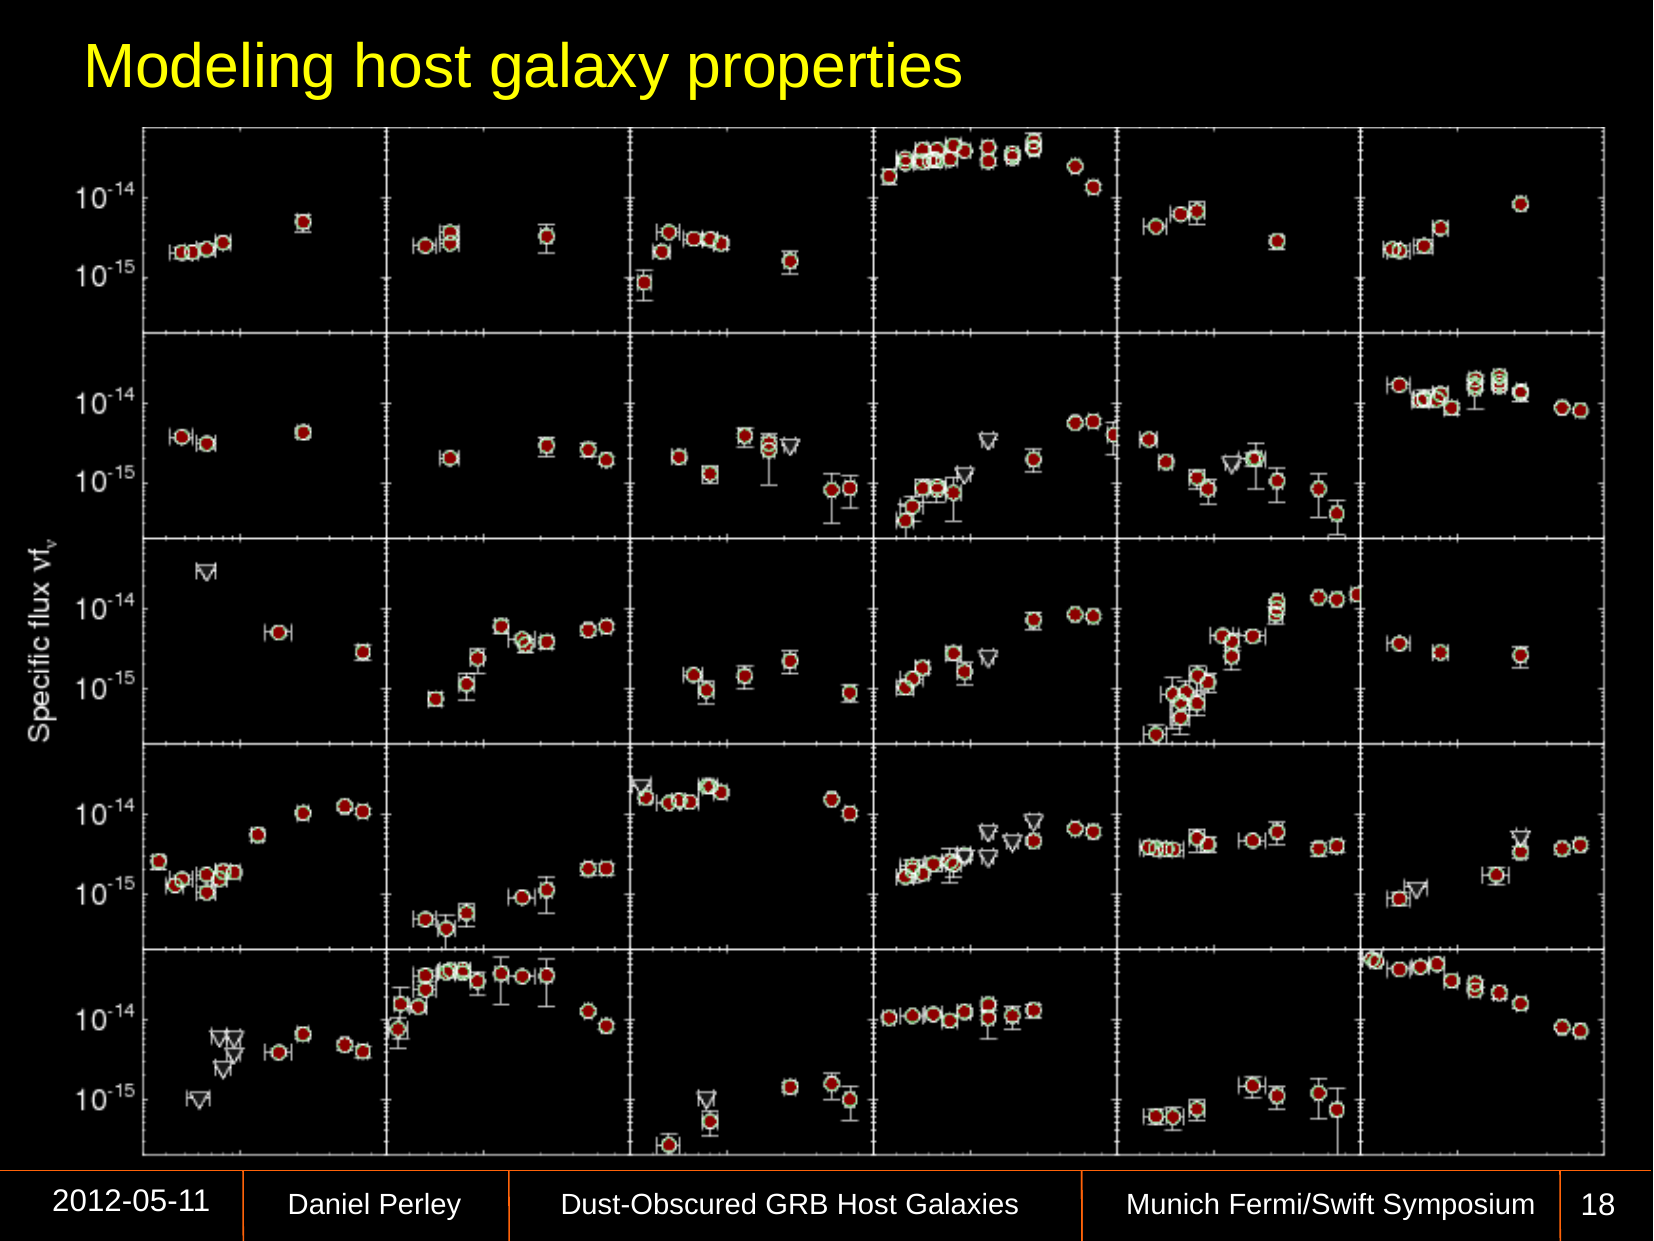

# Modeling host galaxy properties
2012-05-11
18